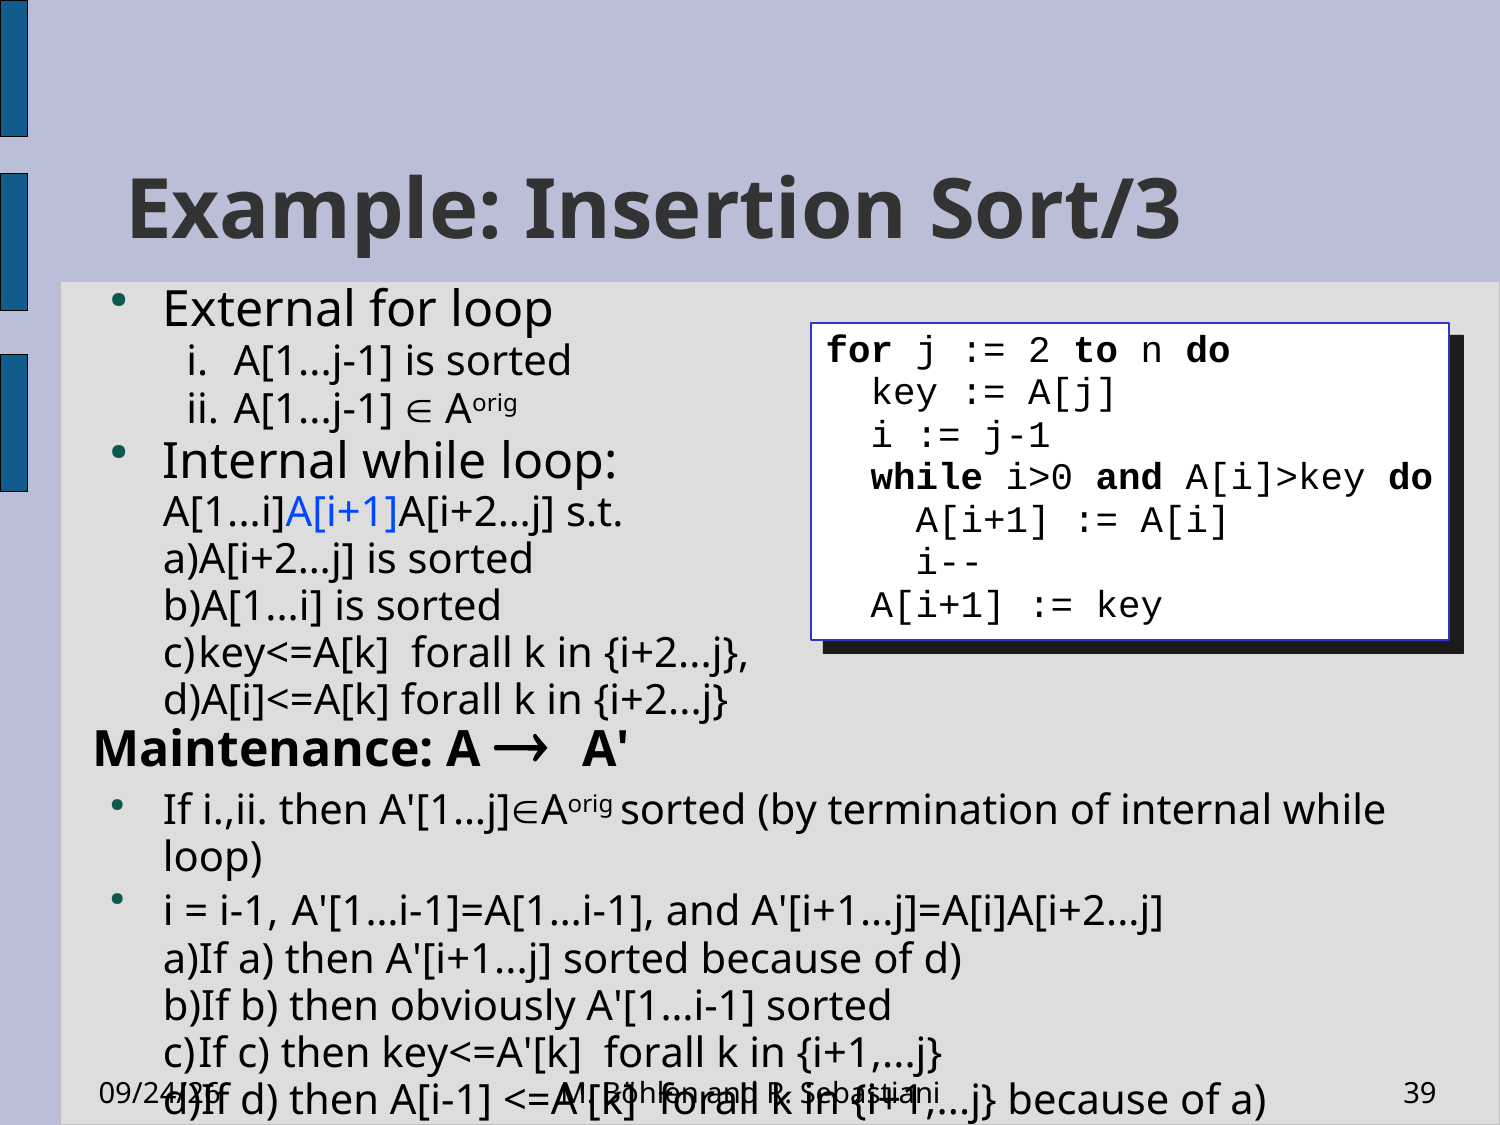

# Example: Insertion Sort/3
External for loop
A[1...j-1] is sorted
A[1...j-1]  Aorig
Internal while loop:
A[1...i]A[i+1]A[i+2…j] s.t.
A[i+2…j] is sorted
A[1...i] is sorted
key<=A[k] forall k in {i+2...j},
A[i]<=A[k] forall k in {i+2...j}
Maintenance: A  A'
If i.,ii. then A'[1…j]Aorig sorted (by termination of internal while loop)
i = i-1, A'[1…i-1]=A[1…i-1], and A'[i+1...j]=A[i]A[i+2...j]
If a) then A'[i+1...j] sorted because of d)
If b) then obviously A'[1…i-1] sorted
If c) then key<=A'[k] forall k in {i+1,...j}
If d) then A[i-1] <=A'[k] forall k in {i+1,...j} because of a)
for j := 2 to n do
 key := A[j]
 i := j-1
 while i>0 and A[i]>key do
 A[i+1] := A[i]
 i--
 A[i+1] := key
M. Böhlen and R. Sebastiani
39